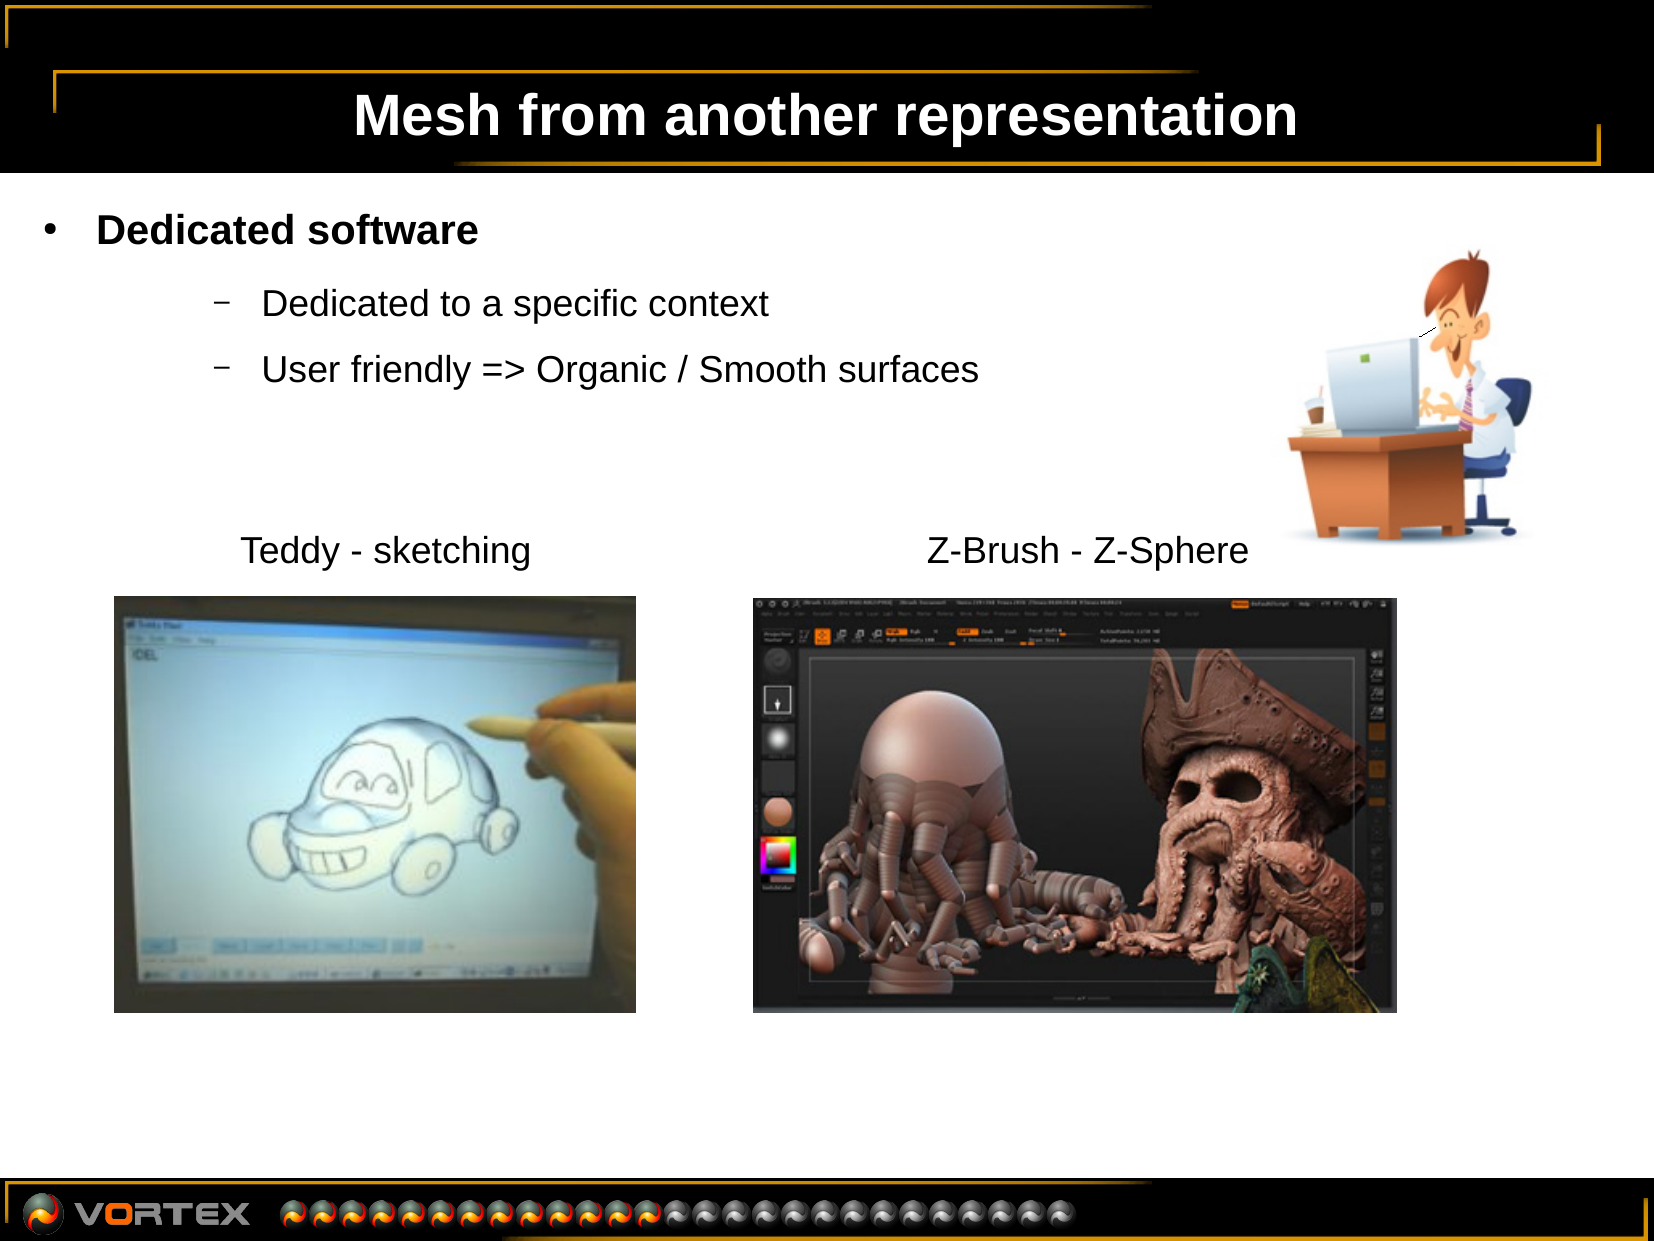

# Mesh from another representation
Dedicated software
Dedicated to a specific context
User friendly => Organic / Smooth surfaces
Z-Brush - Z-Sphere
Teddy - sketching